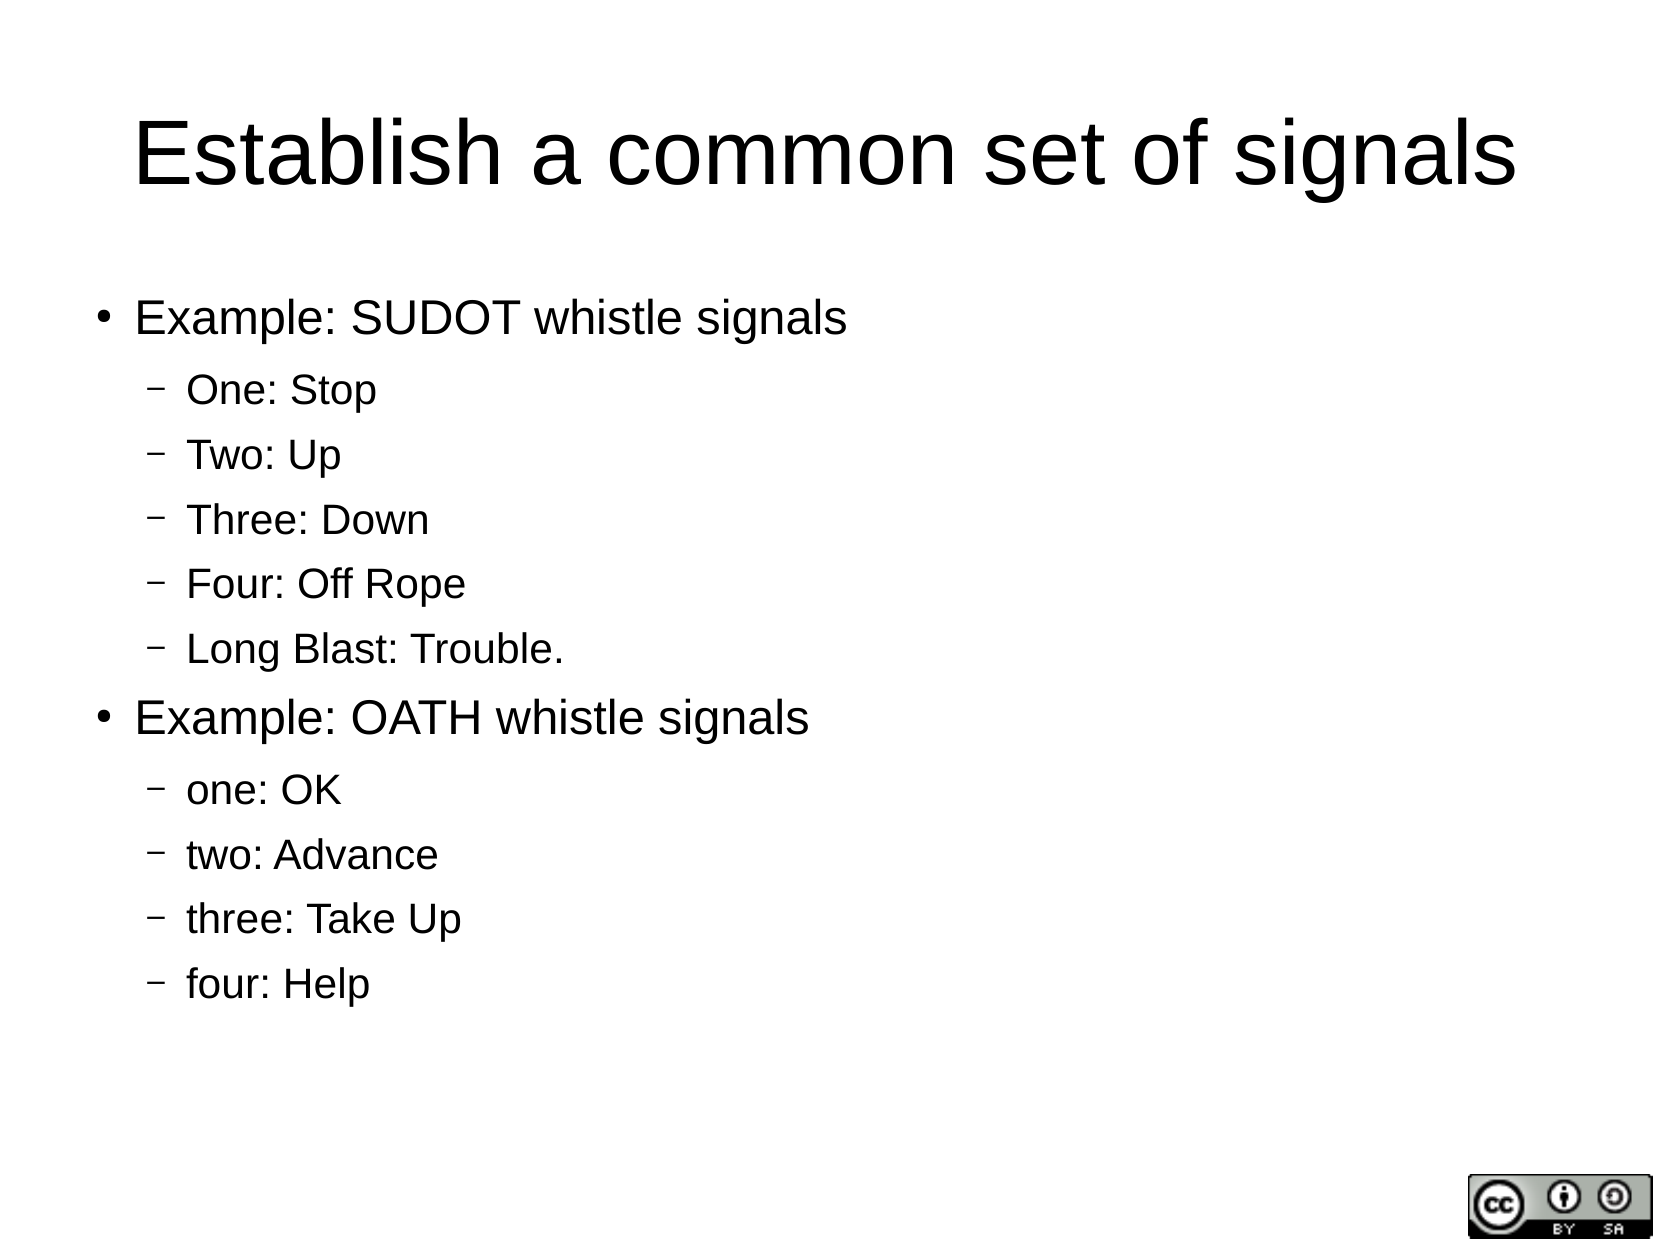

# Establish a common set of signals
Example: SUDOT whistle signals
One: Stop
Two: Up
Three: Down
Four: Off Rope
Long Blast: Trouble.
Example: OATH whistle signals
one: OK
two: Advance
three: Take Up
four: Help